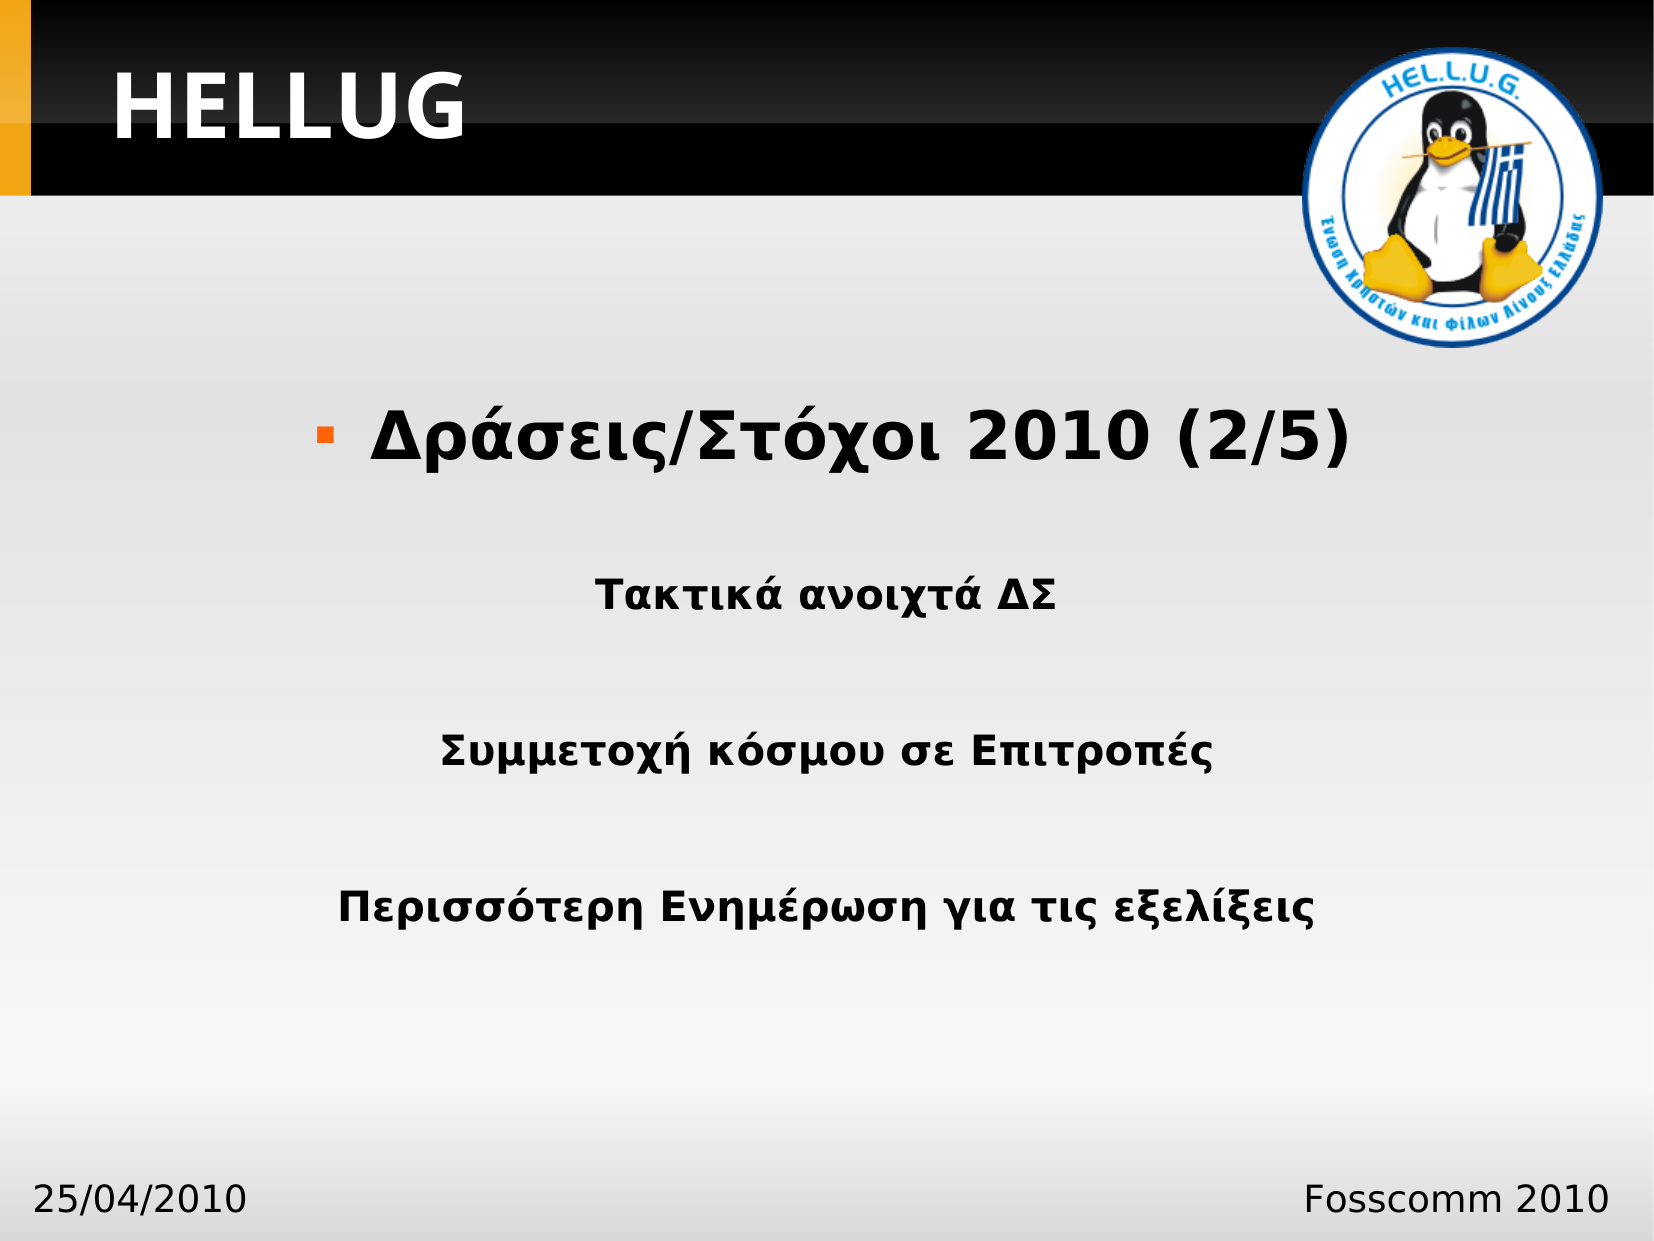

# HELLUG
Δράσεις/Στόχοι 2010 (2/5)
Τακτικά ανοιχτά ΔΣ
Συμμετοχή κόσμου σε Επιτροπές
Περισσότερη Ενημέρωση για τις εξελίξεις
| Fosscomm 2010 |
| --- |
| 25/04/2010 |
| --- |